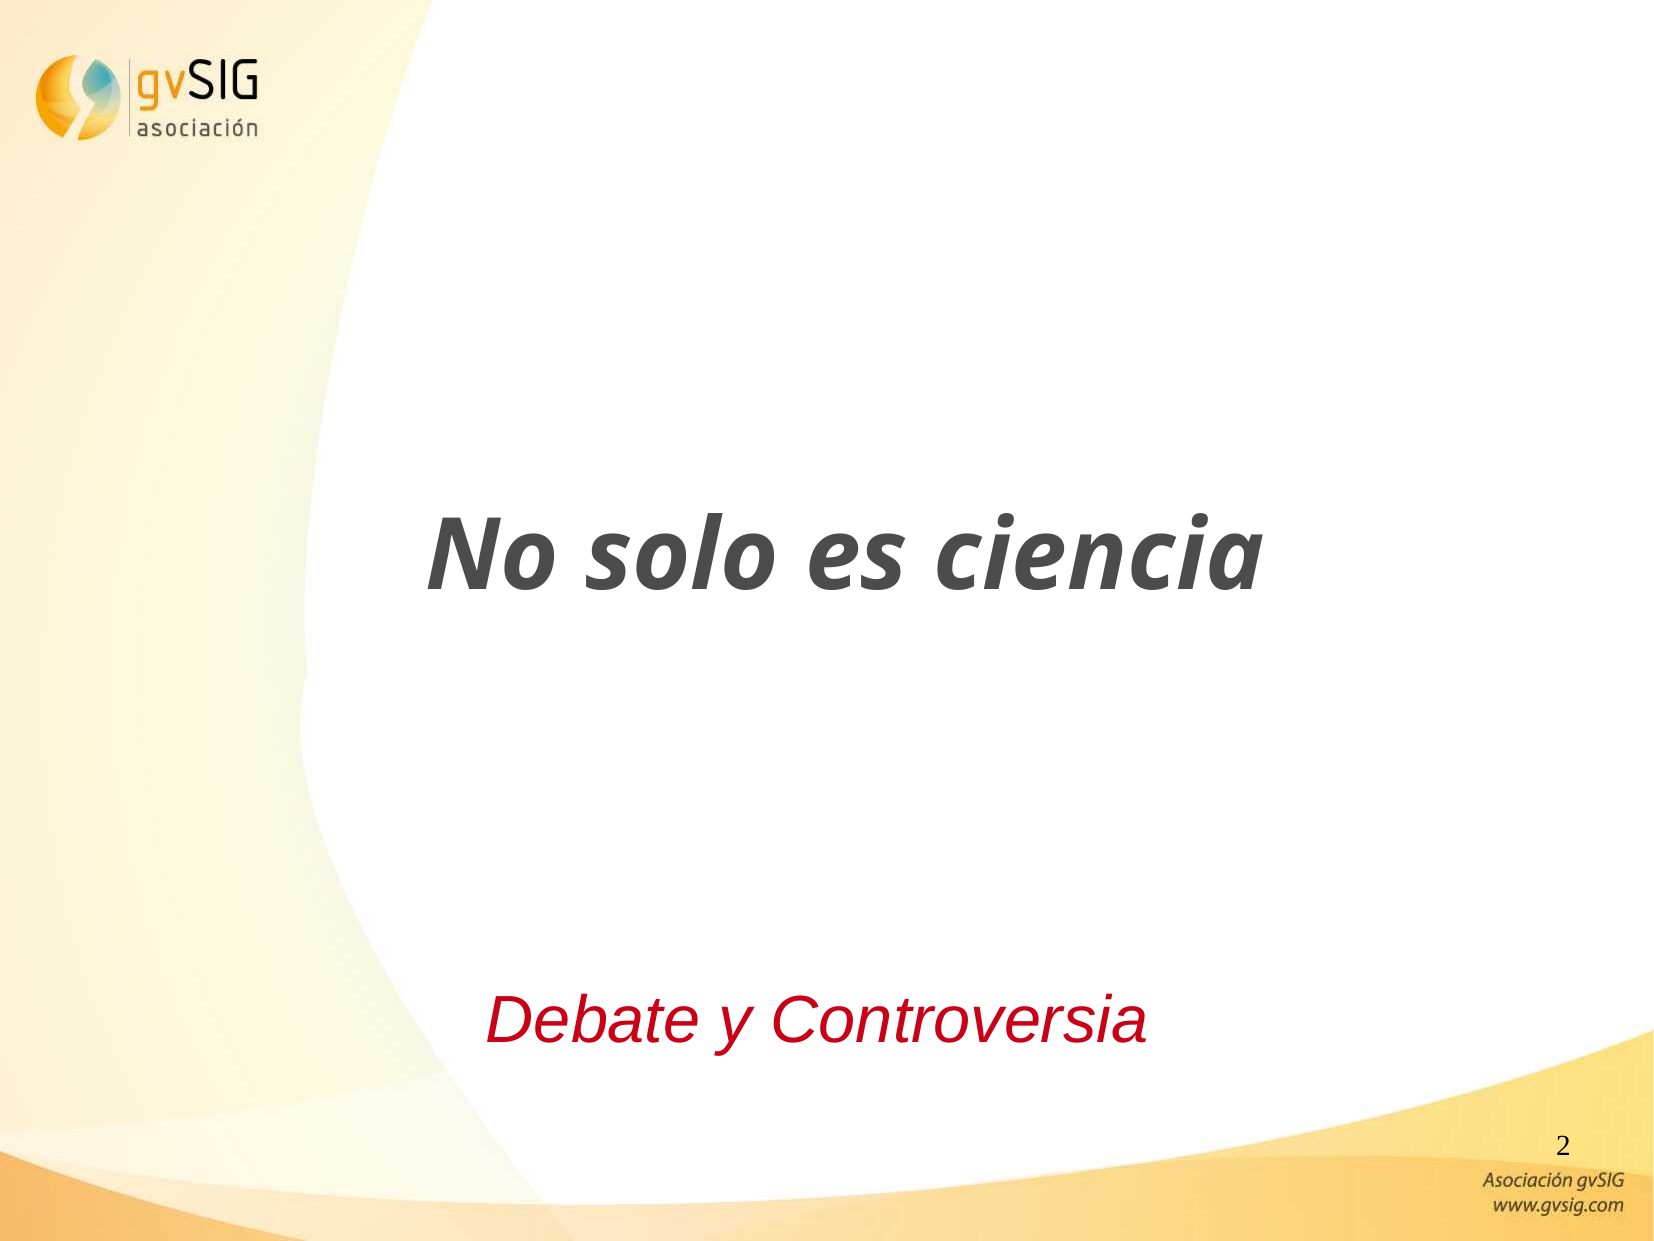

# No solo es ciencia
Debate y Controversia
2